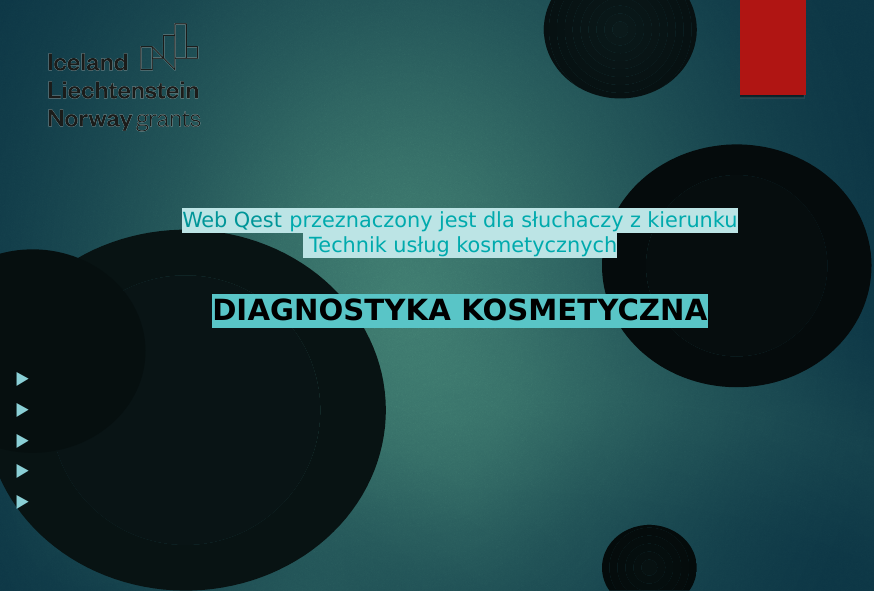

# Web Qest przeznaczony jest dla słuchaczy z kierunku Technik usług kosmetycznych DIAGNOSTYKA KOSMETYCZNA